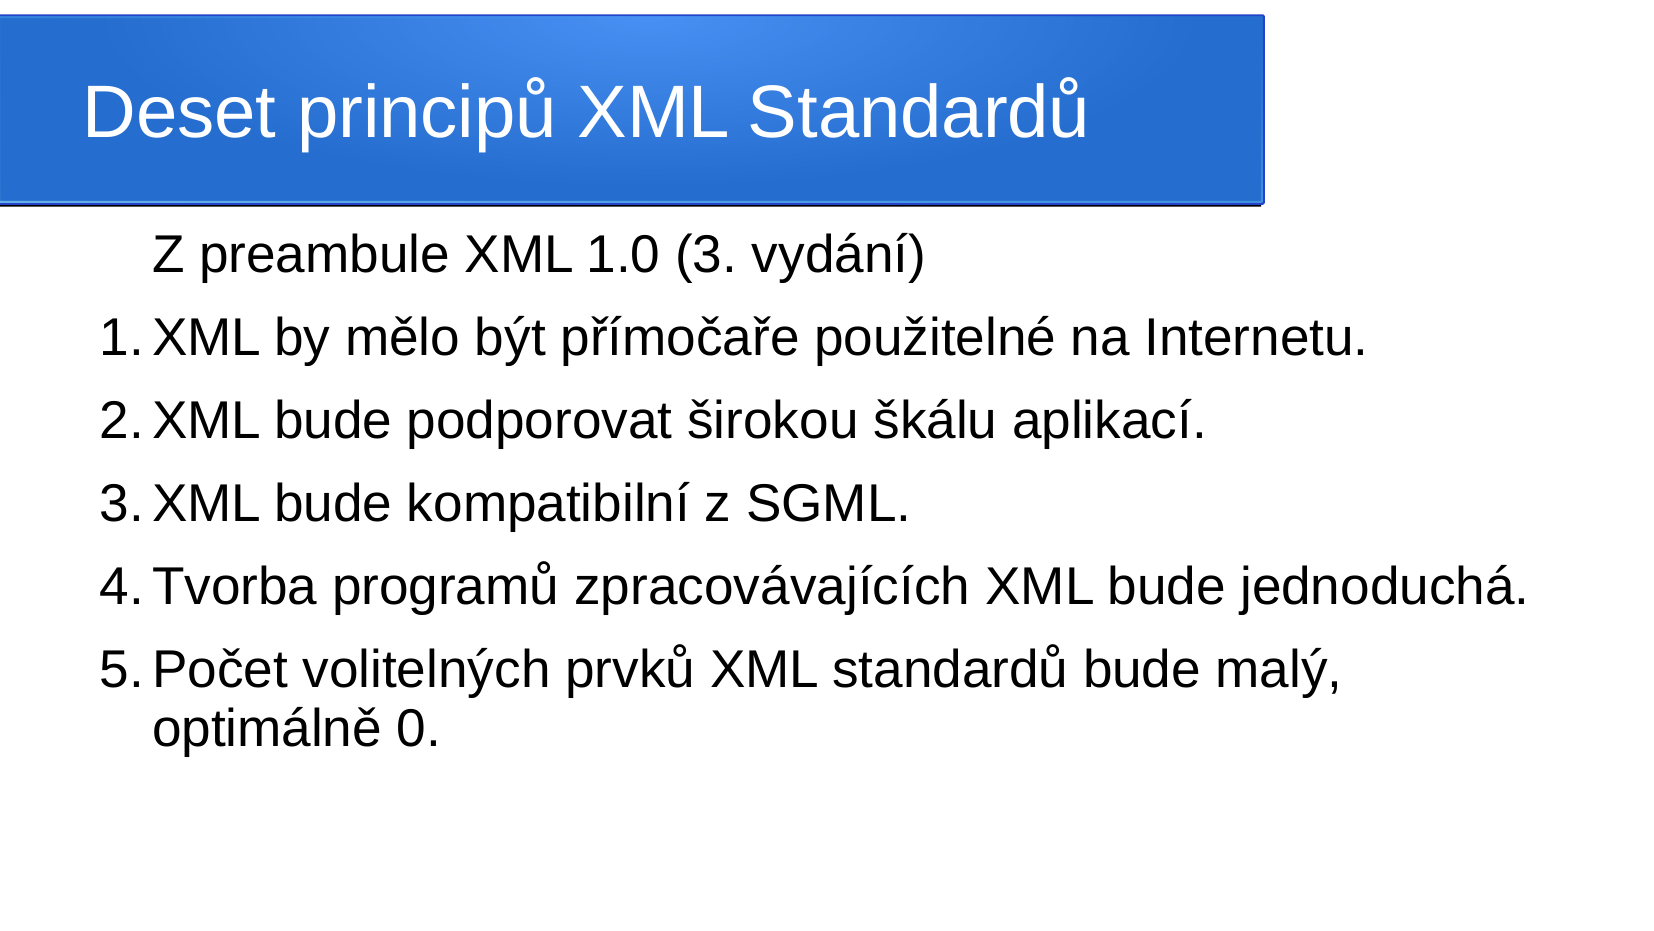

# Deset principů XML Standardů
Z preambule XML 1.0 (3. vydání)
XML by mělo být přímočaře použitelné na Internetu.
XML bude podporovat širokou škálu aplikací.
XML bude kompatibilní z SGML.
Tvorba programů zpracovávajících XML bude jednoduchá.
Počet volitelných prvků XML standardů bude malý, optimálně 0.